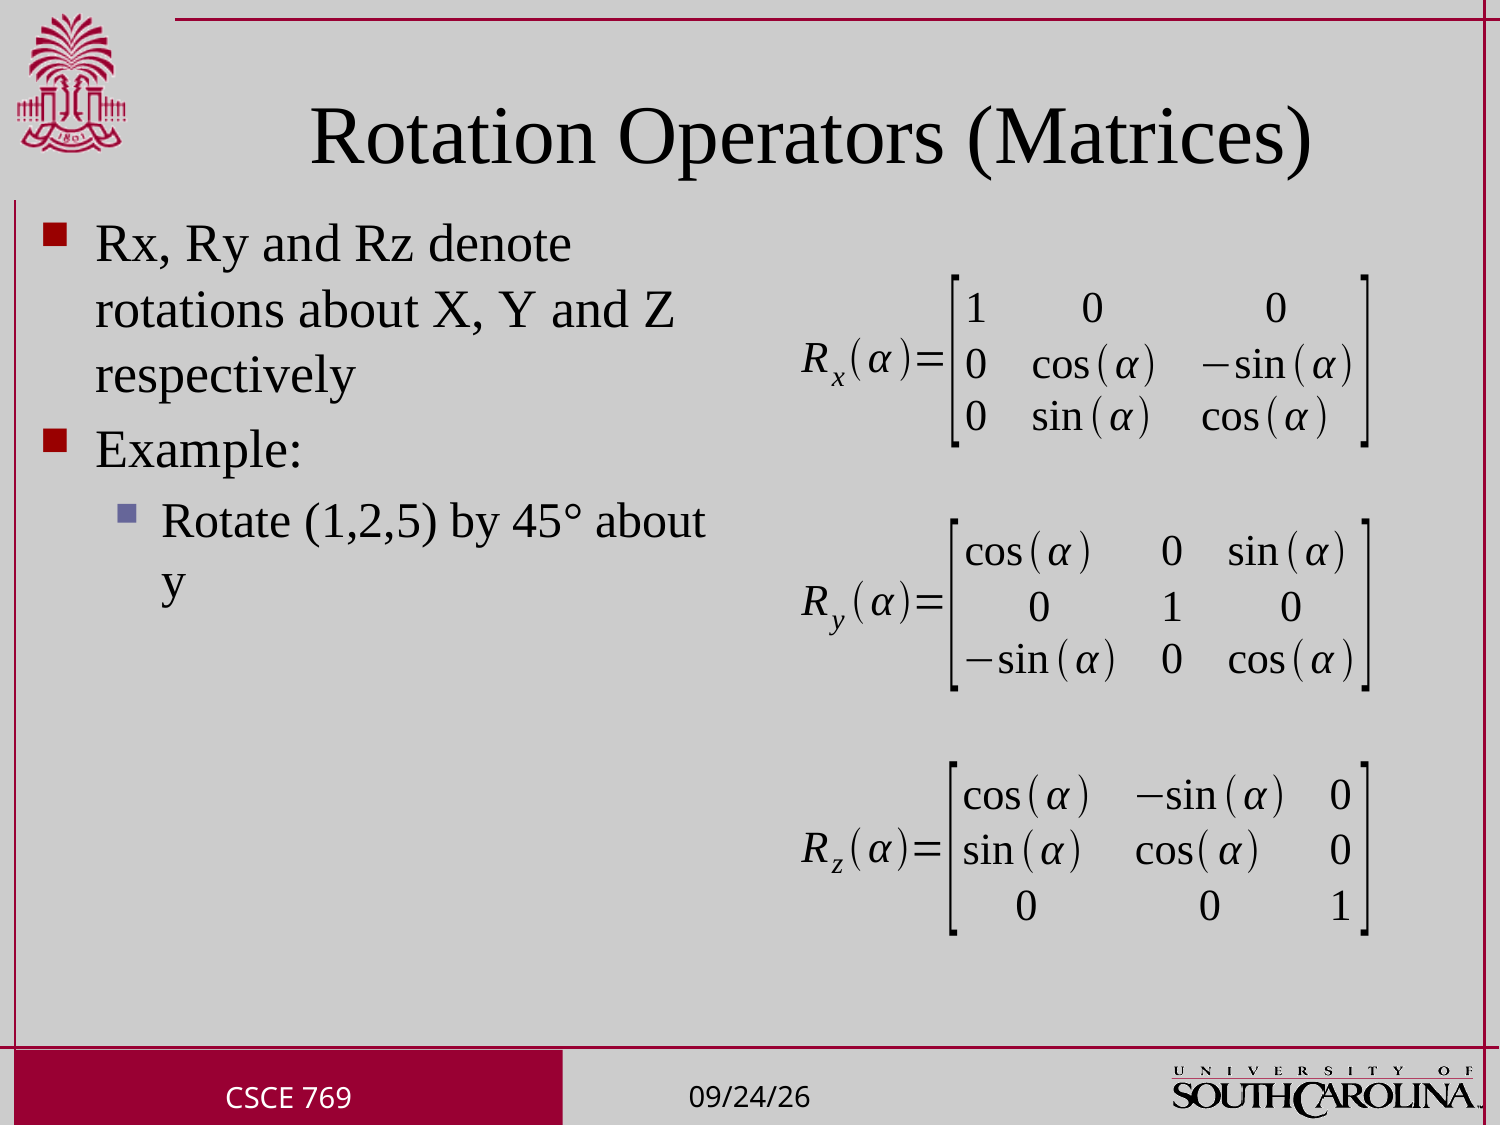

# Rotation Operators (Matrices)
Rx, Ry and Rz denote rotations about X, Y and Z respectively
Example:
Rotate (1,2,5) by 45° about y